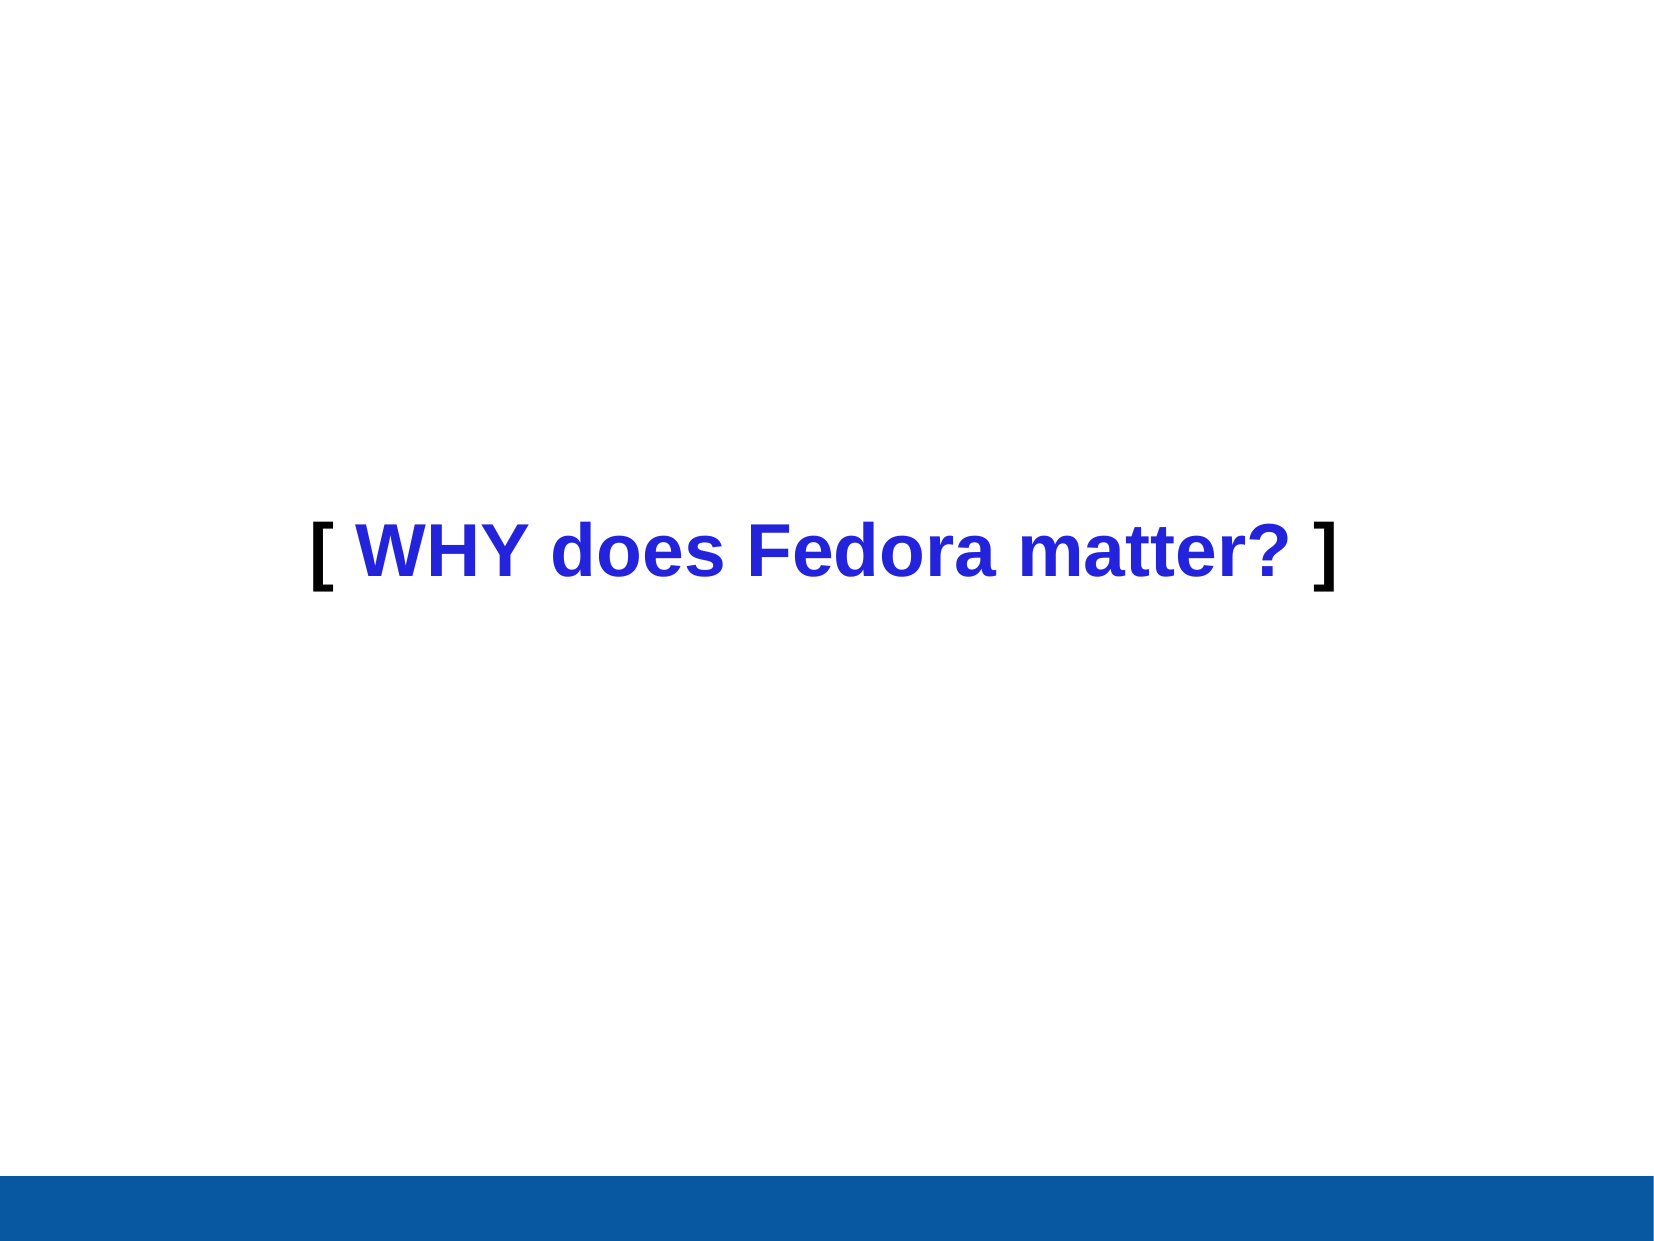

# [ WHY does Fedora matter? ]